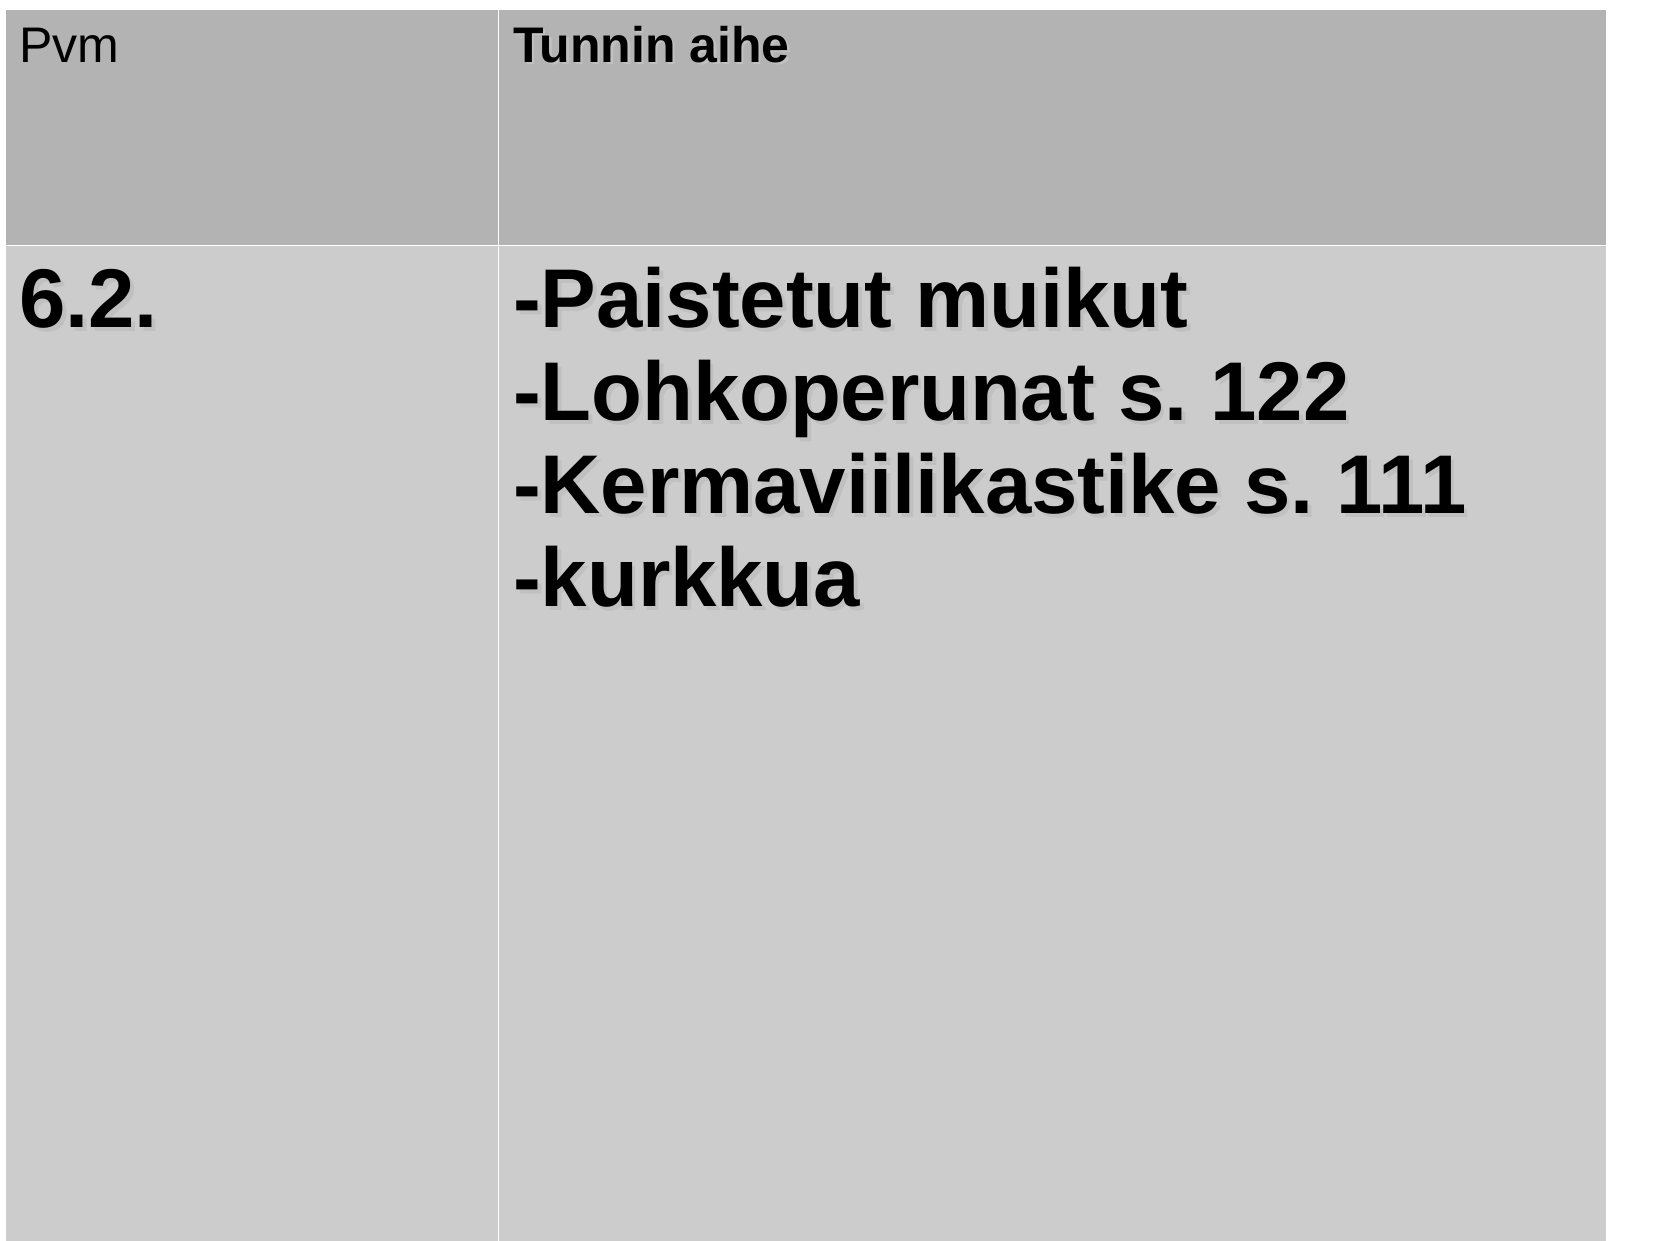

| Pvm | Tunnin aihe |
| --- | --- |
| 6.2. | -Paistetut muikut -Lohkoperunat s. 122 -Kermaviilikastike s. 111 -kurkkua |
#